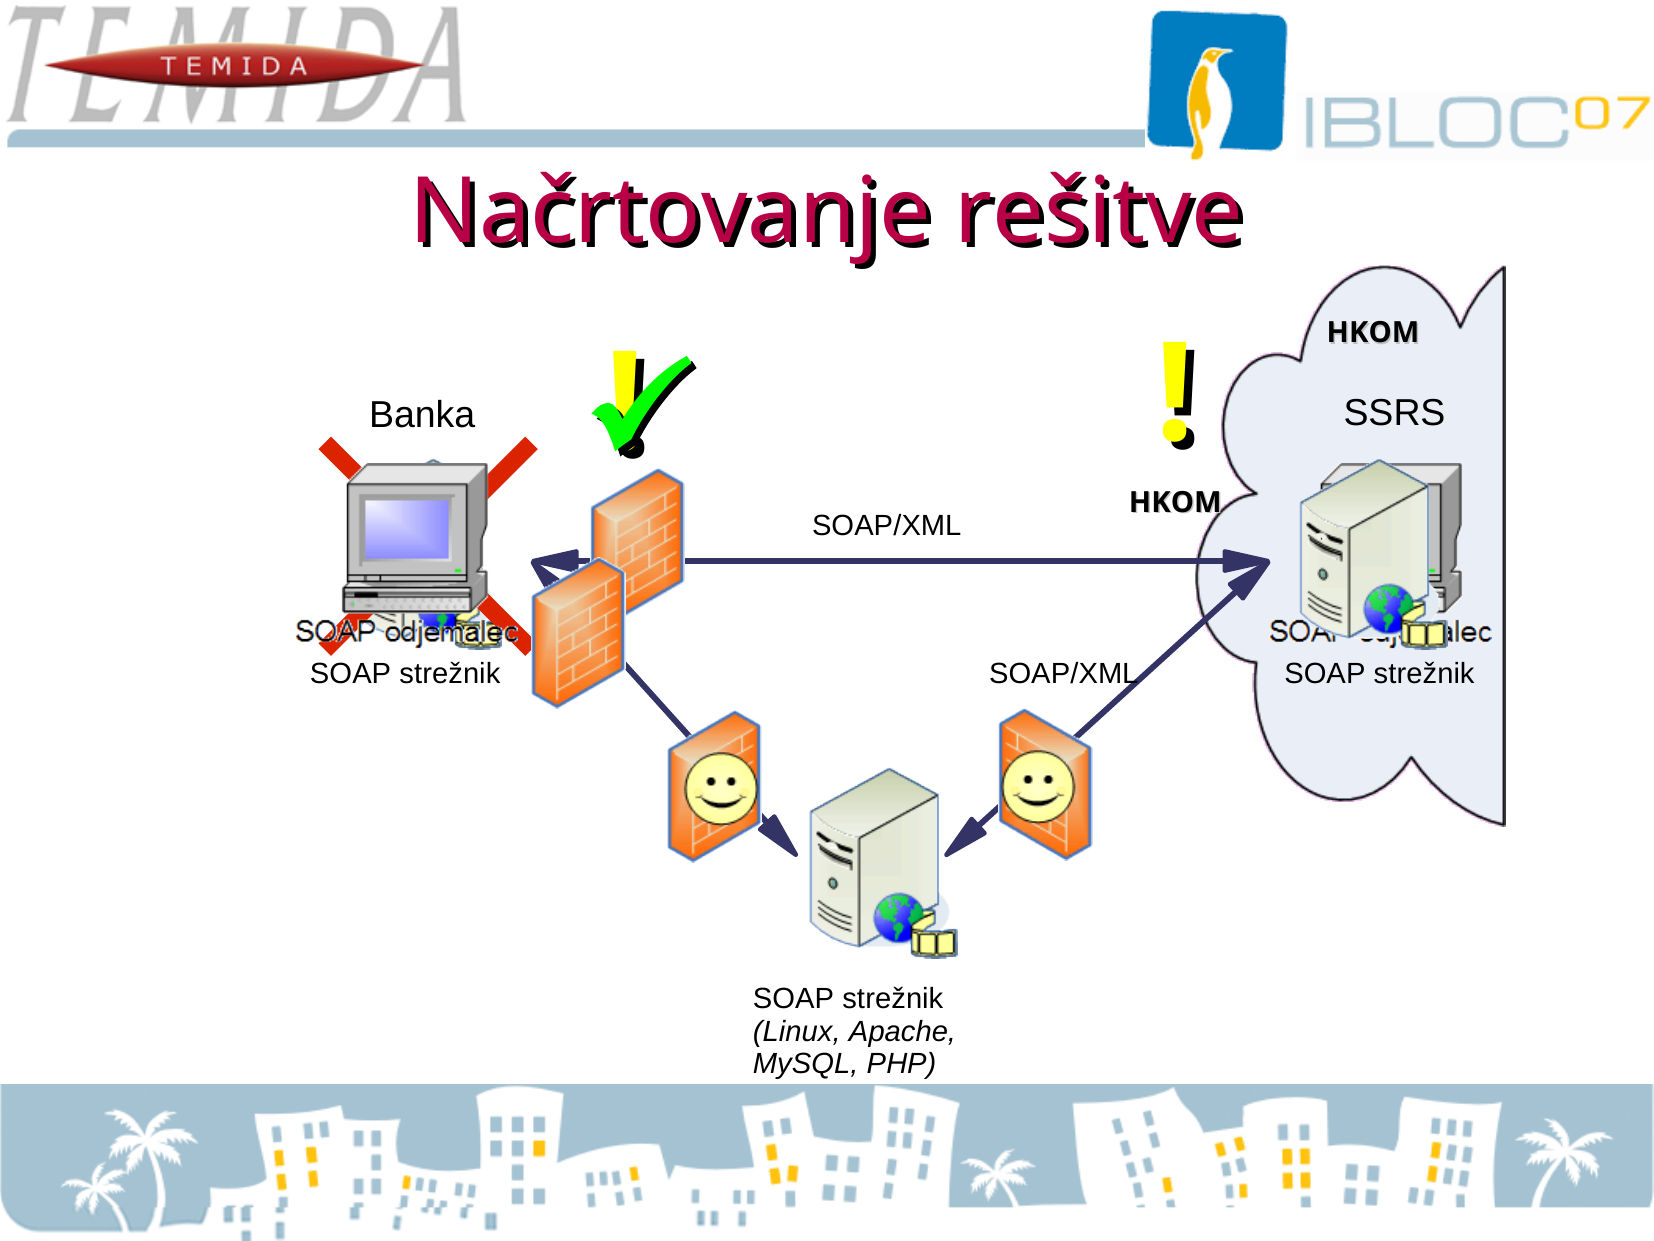

# Načrtovanje rešitve
!
HKOM
!
HKOM

SSRS
Banka
SOAP/XML
SOAP strežnik
SOAP/XML
SOAP strežnik
SOAP strežnik
(Linux, Apache, MySQL, PHP)